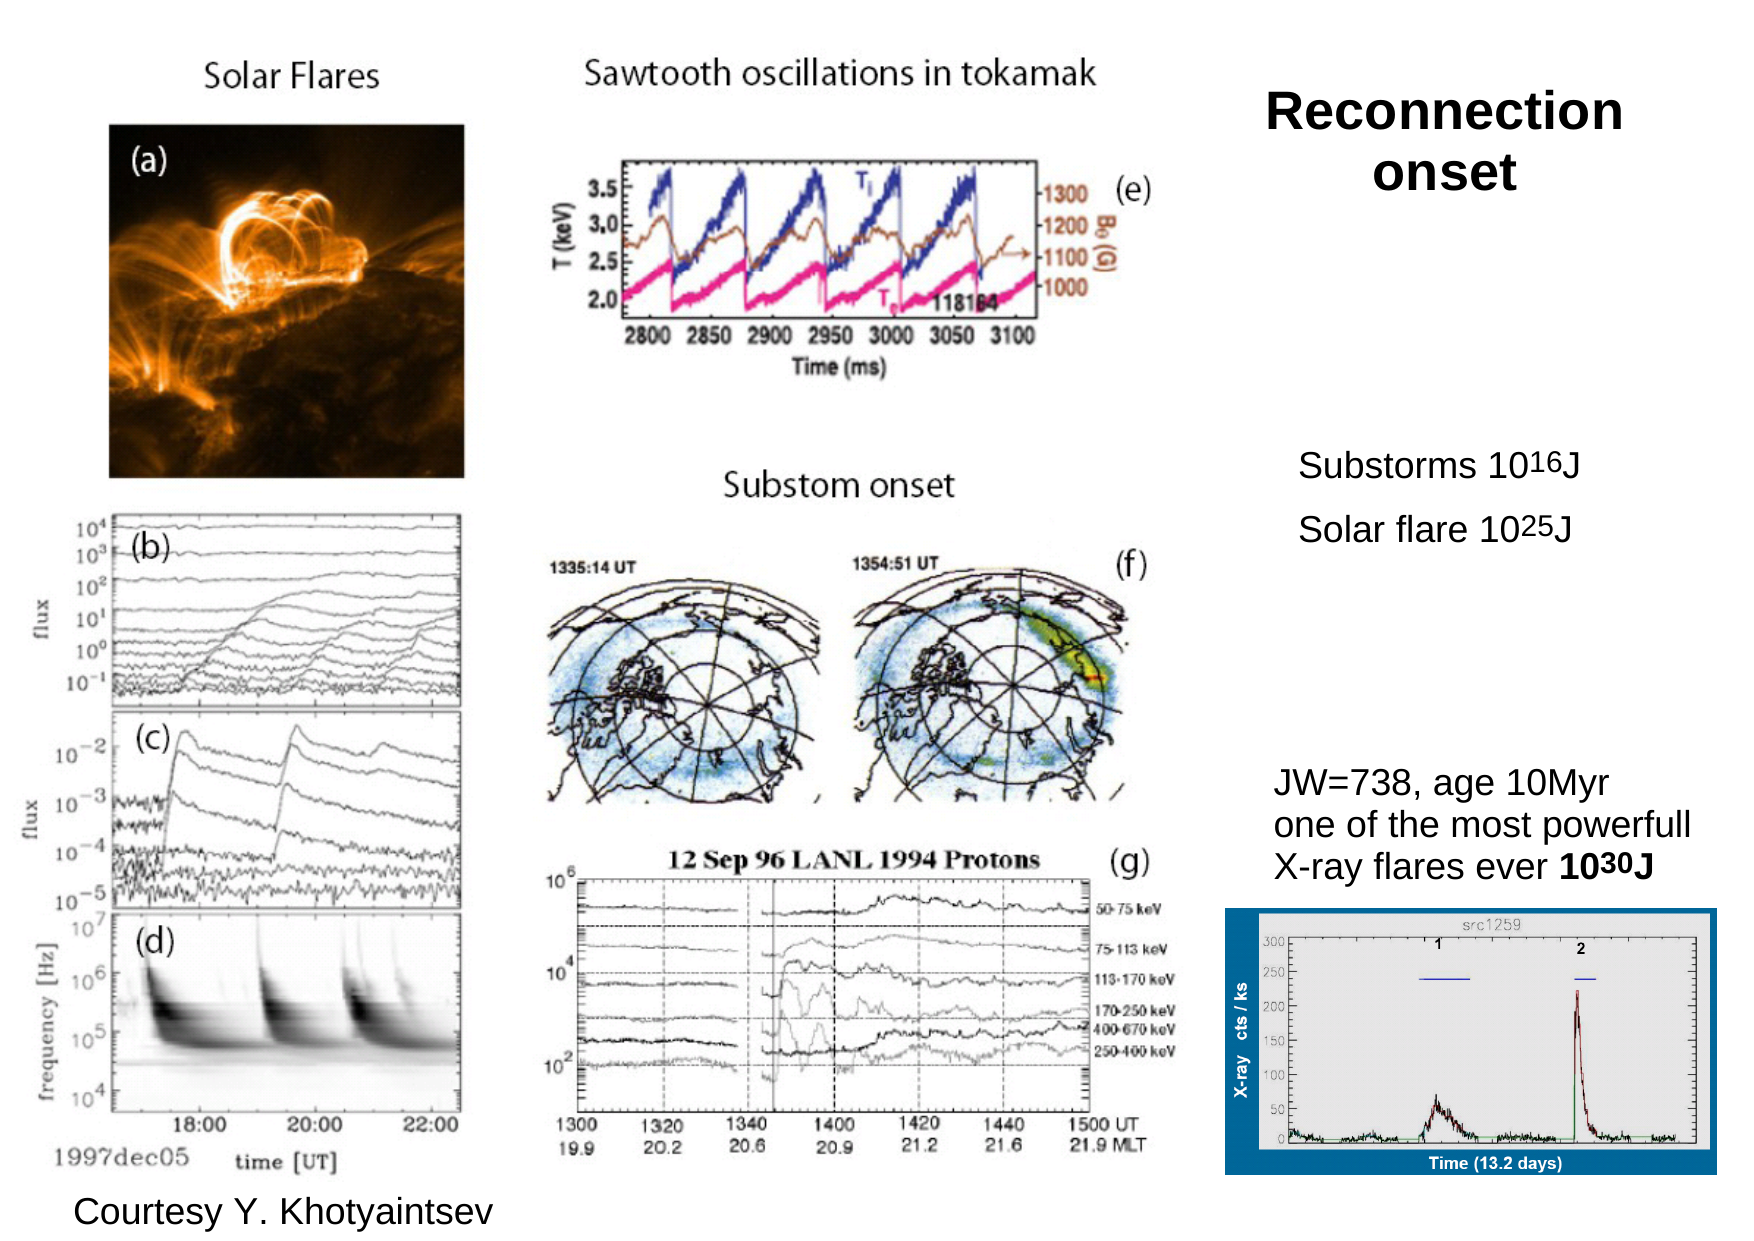

Reconnection
onset
Substorms 1016J
Solar flare 1025J
JW=738, age 10Myr
one of the most powerfull
X-ray flares ever 1030J
Courtesy Y. Khotyaintsev